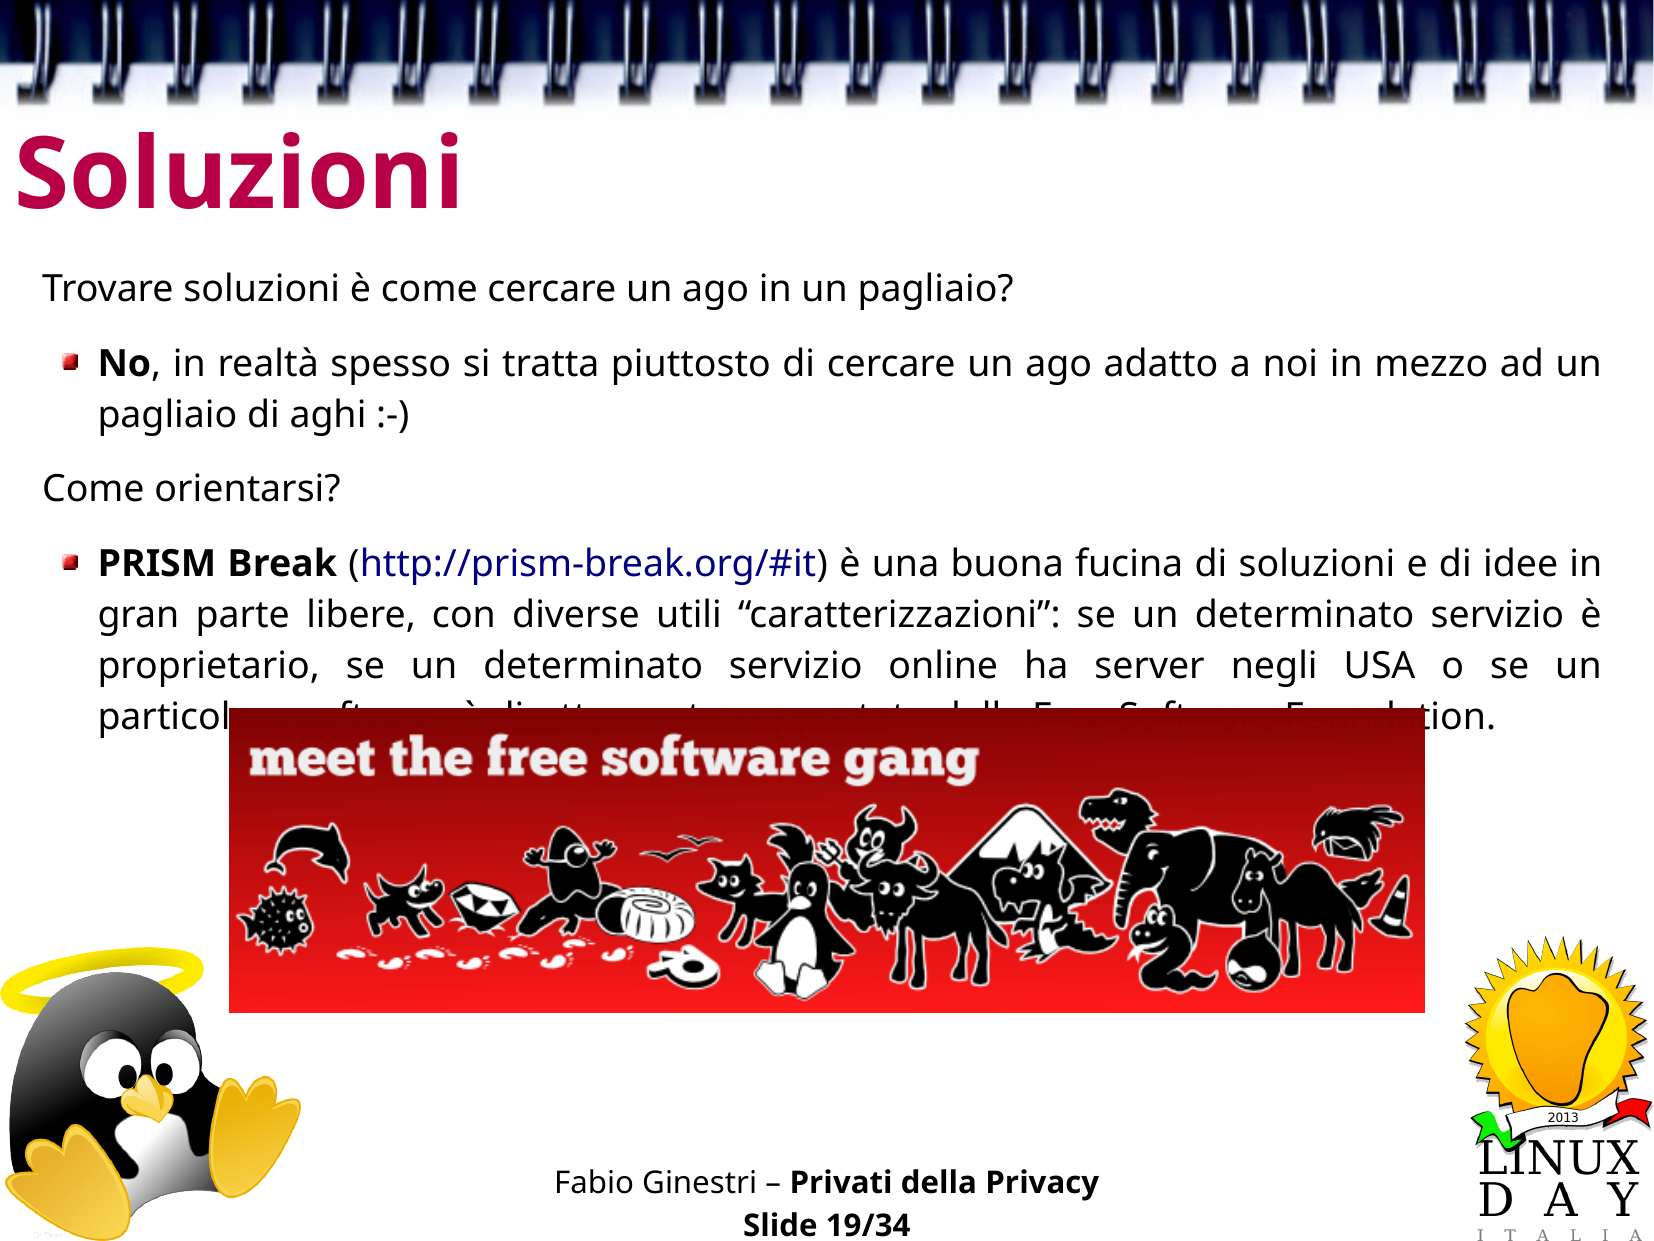

Soluzioni
Trovare soluzioni è come cercare un ago in un pagliaio?
No, in realtà spesso si tratta piuttosto di cercare un ago adatto a noi in mezzo ad un pagliaio di aghi :-)
Come orientarsi?
PRISM Break (http://prism-break.org/#it) è una buona fucina di soluzioni e di idee in gran parte libere, con diverse utili “caratterizzazioni”: se un determinato servizio è proprietario, se un determinato servizio online ha server negli USA o se un particolare software è direttamente supportato dalla Free Software Foundation.
Fabio Ginestri – Privati della Privacy
Slide /34